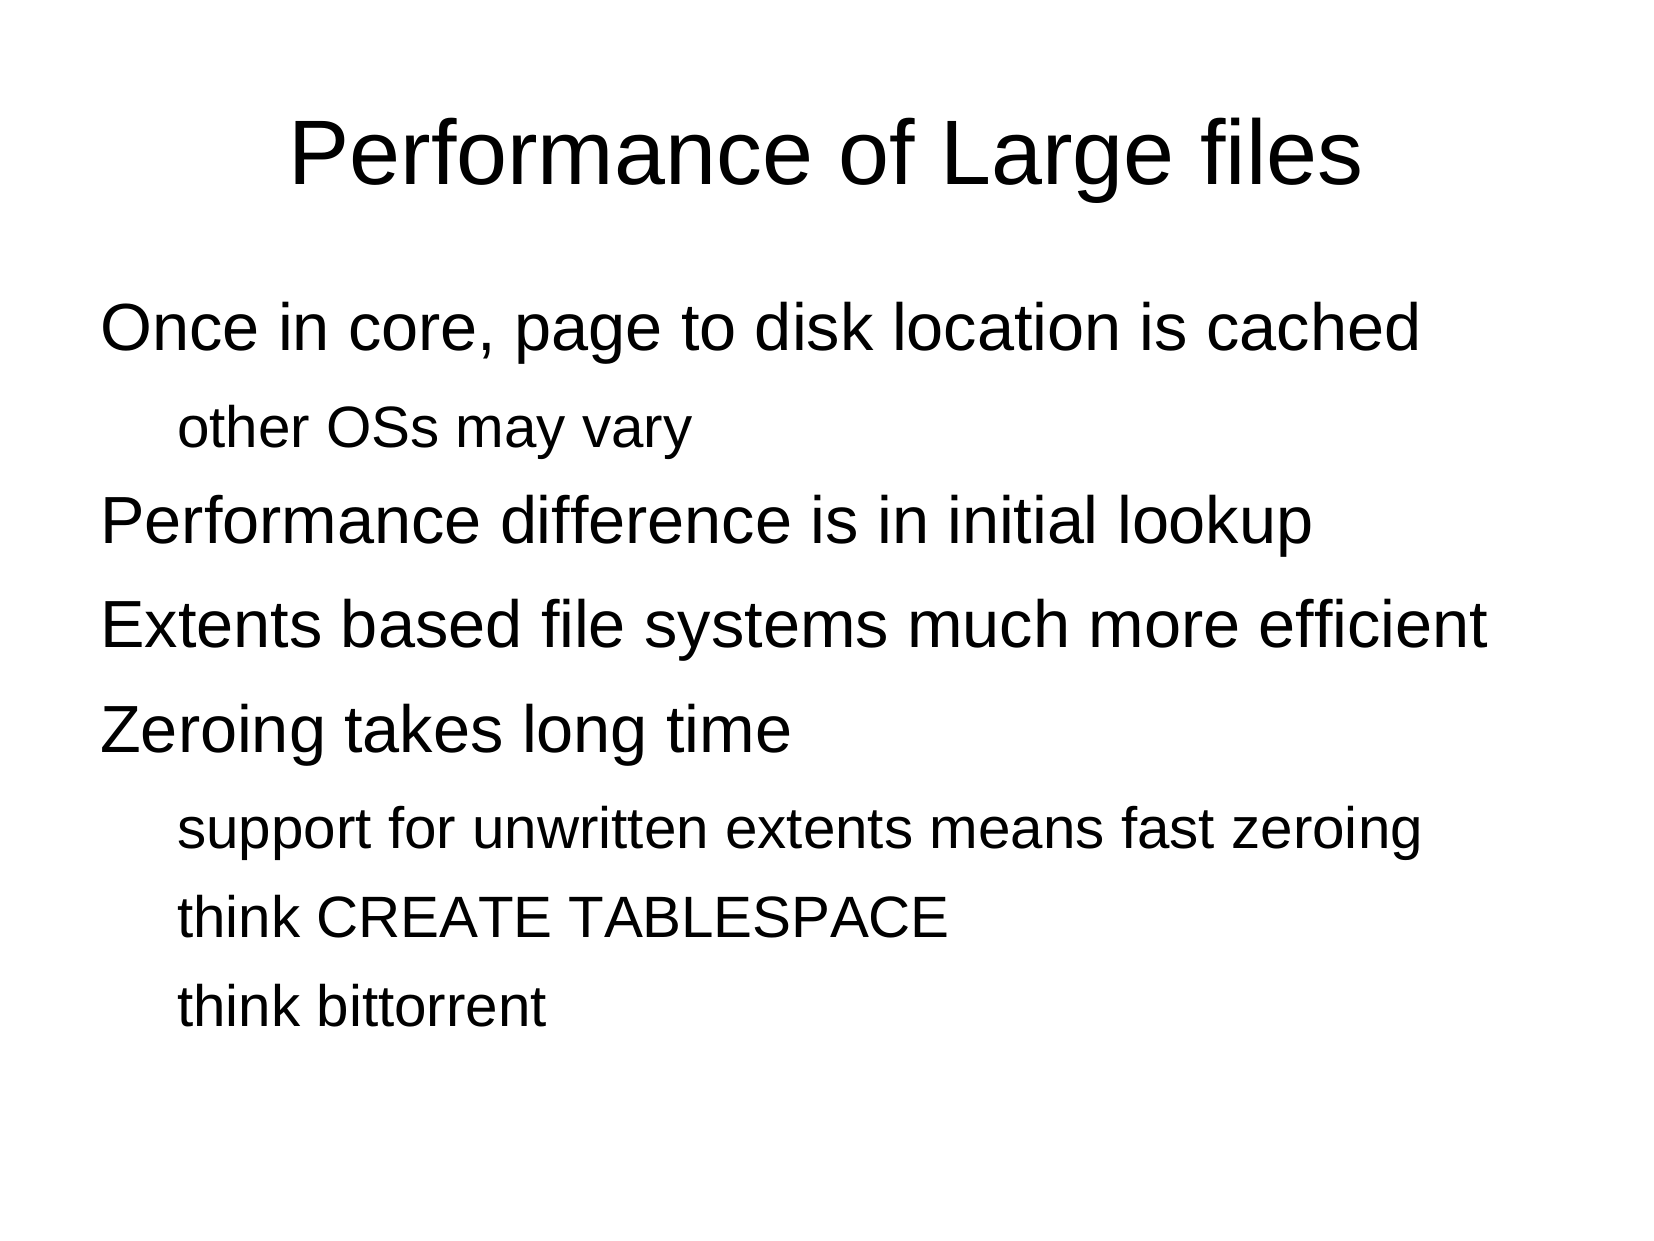

# Performance of Large files
Once in core, page to disk location is cached
other OSs may vary
Performance difference is in initial lookup
Extents based file systems much more efficient
Zeroing takes long time
support for unwritten extents means fast zeroing
think CREATE TABLESPACE
think bittorrent